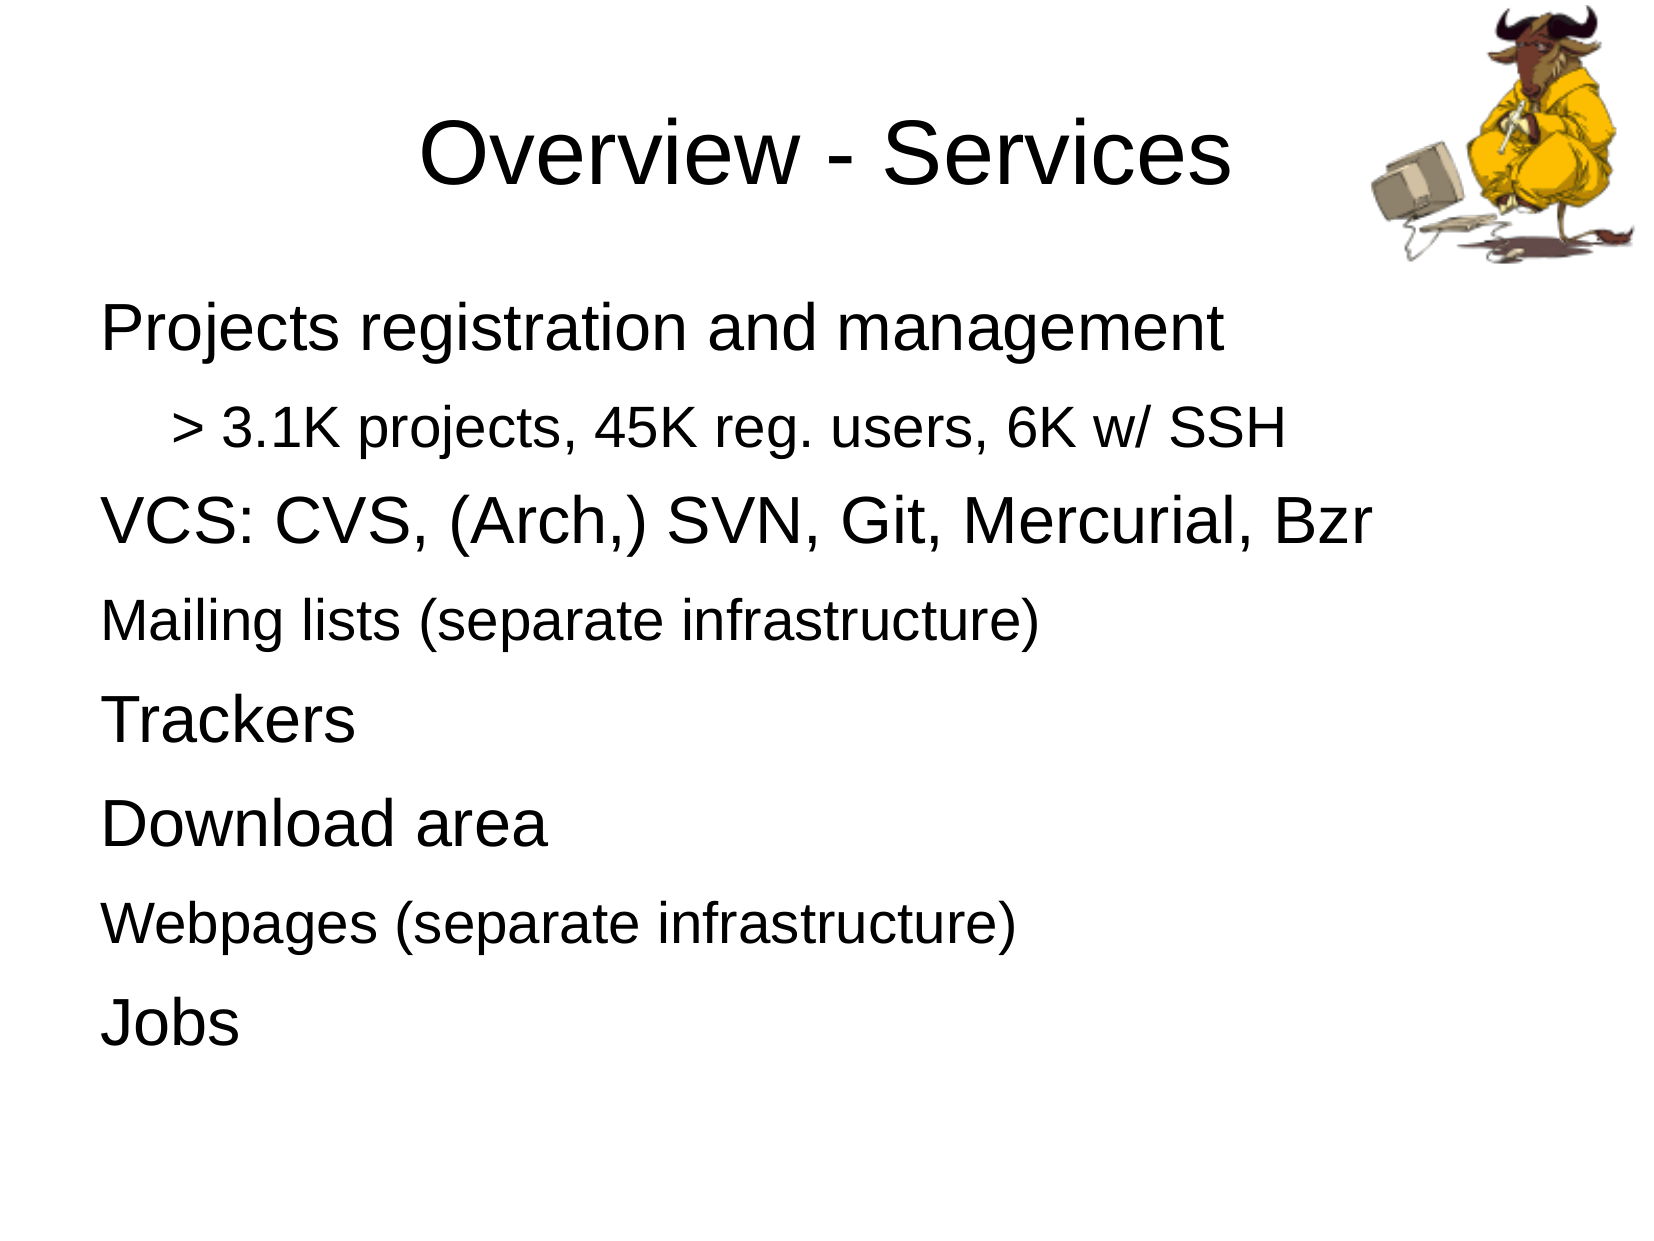

# Overview - Services
Projects registration and management
> 3.1K projects, 45K reg. users, 6K w/ SSH
VCS: CVS, (Arch,) SVN, Git, Mercurial, Bzr
Mailing lists (separate infrastructure)
Trackers
Download area
Webpages (separate infrastructure)
Jobs